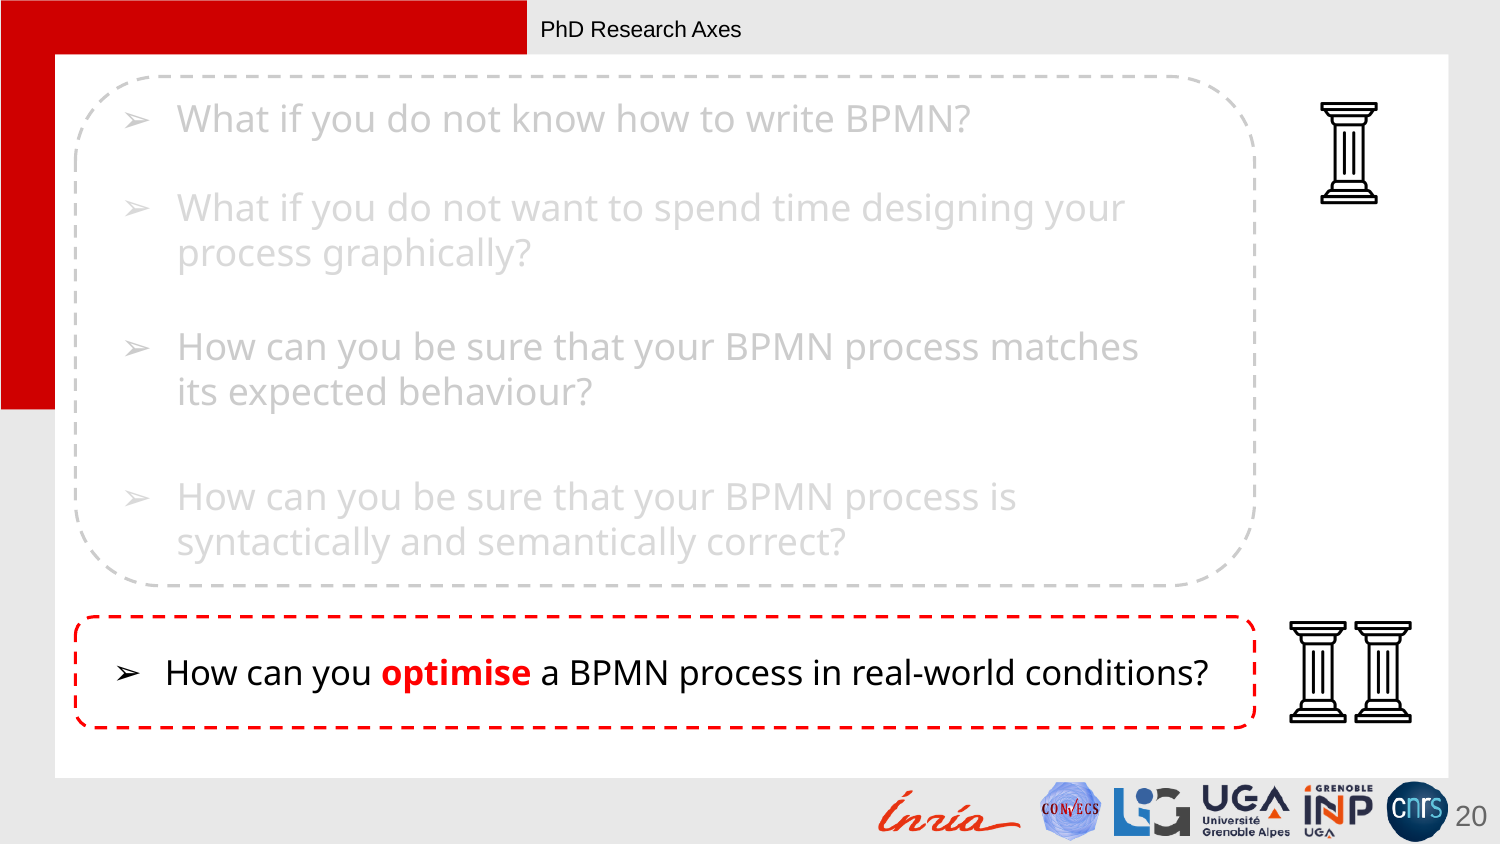

# PhD Research Axes
What if you do not know how to write BPMN?
What if you do not want to spend time designing your process graphically?
How can you be sure that your BPMN process matches its expected behaviour?
How can you be sure that your BPMN process is syntactically and semantically correct?
How can you optimise a BPMN process in real-world conditions?
20